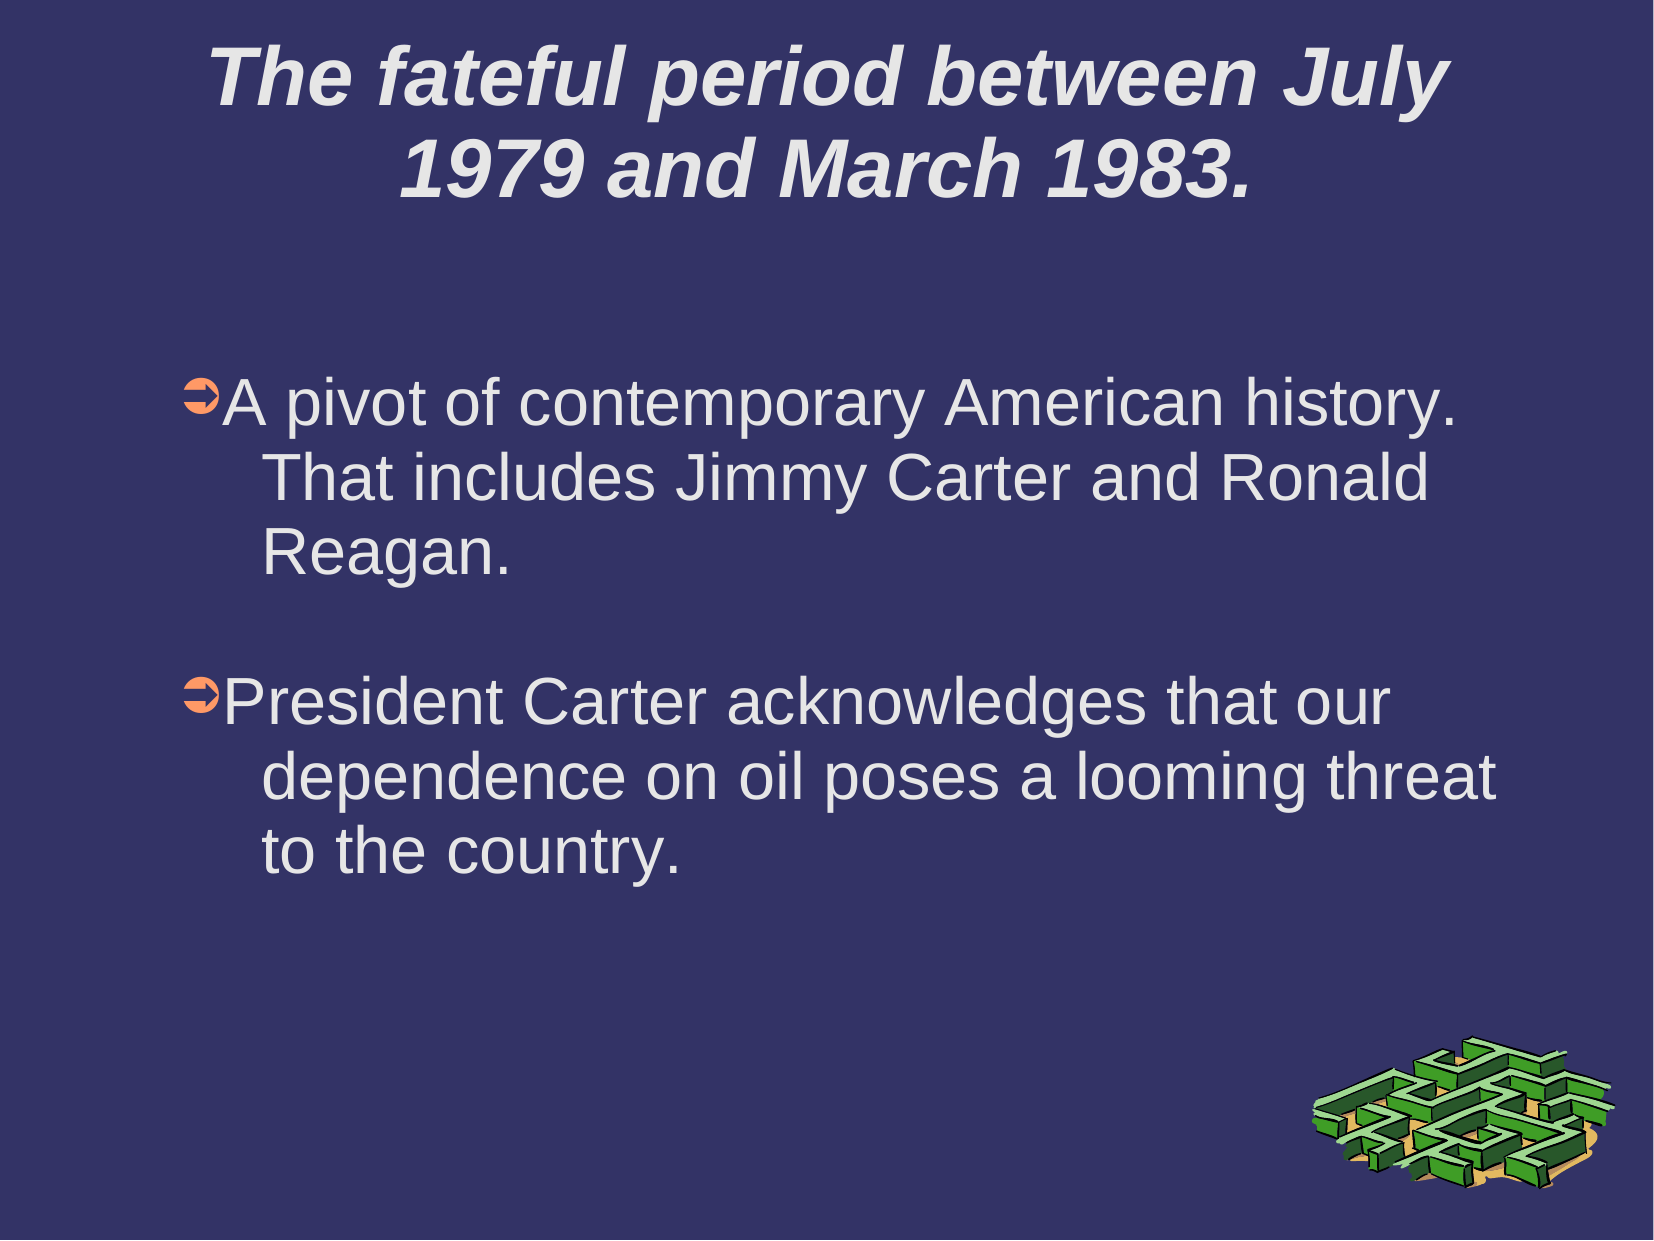

# The fateful period between July 1979 and March 1983.
A pivot of contemporary American history. That includes Jimmy Carter and Ronald Reagan.
President Carter acknowledges that our dependence on oil poses a looming threat to the country.